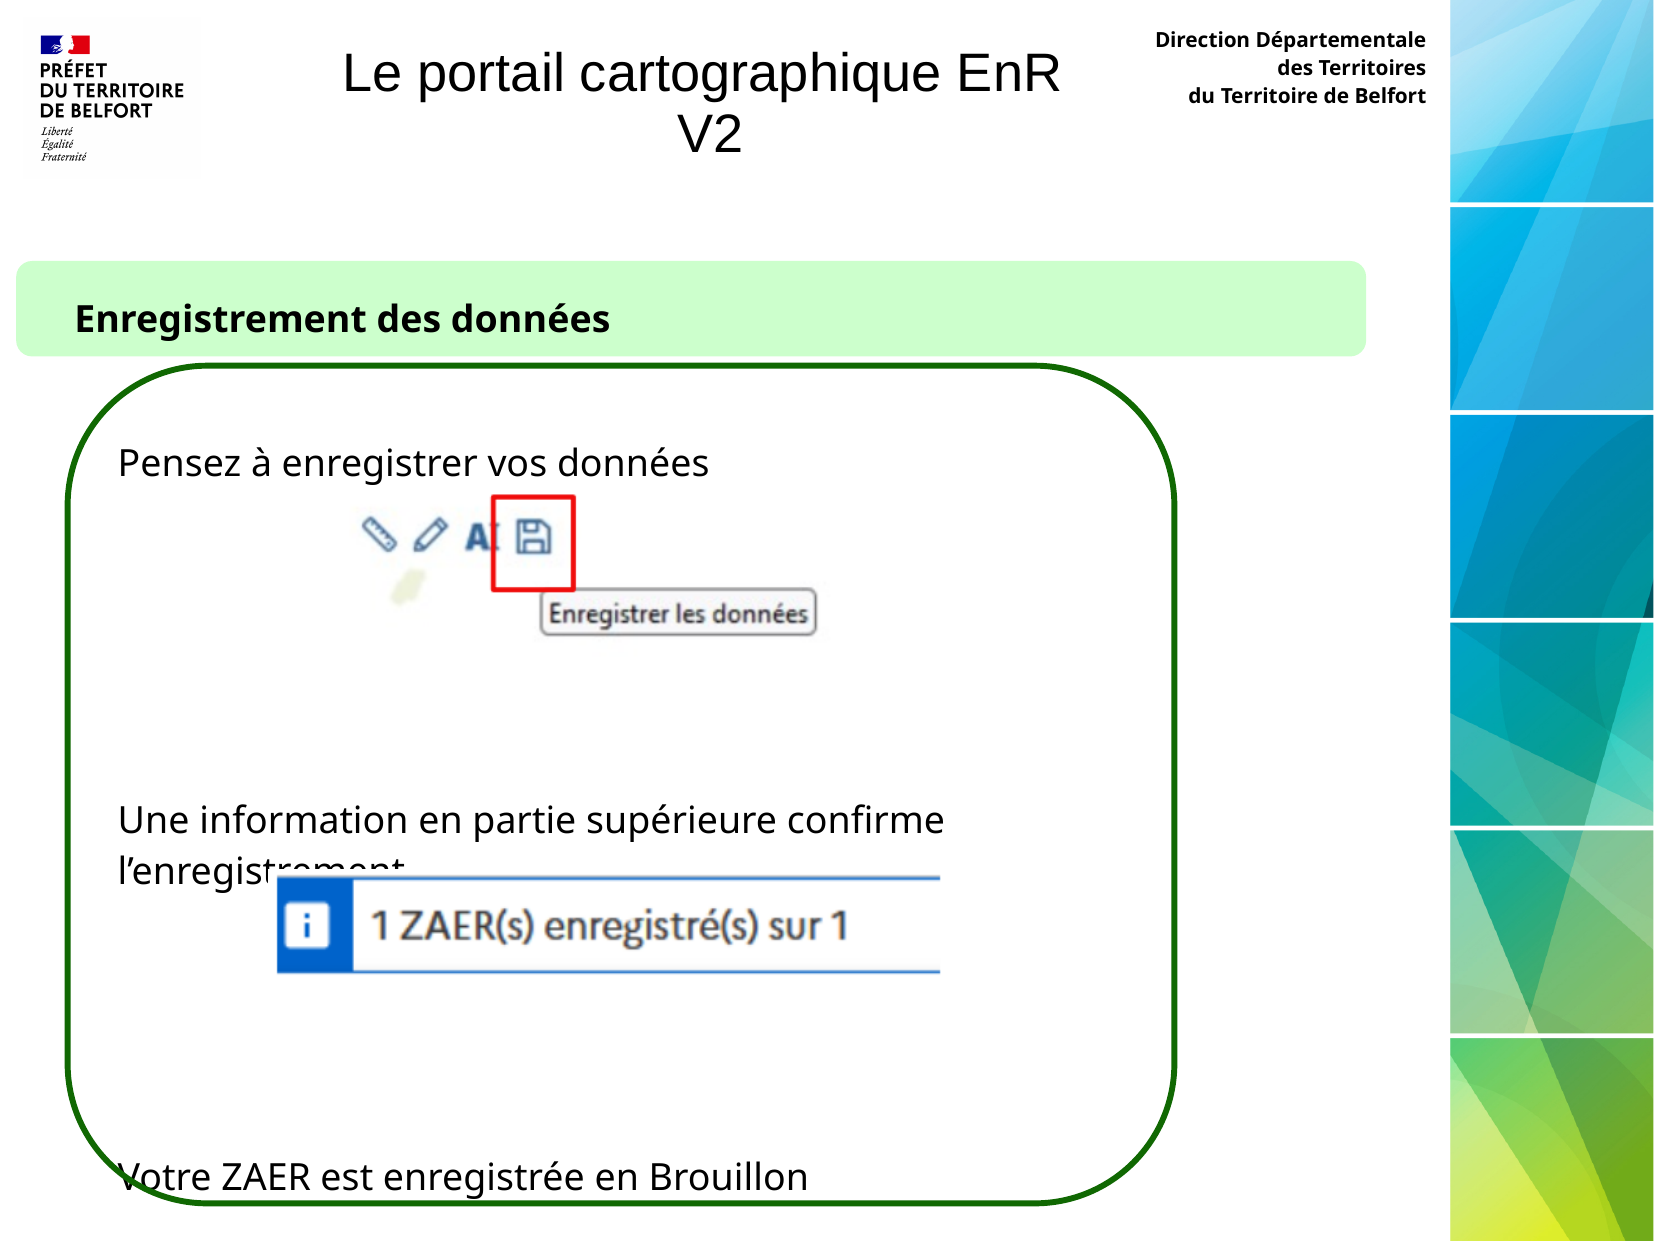

# Le portail cartographique EnR V2
Enregistrement des données
Pensez à enregistrer vos données
Une information en partie supérieure confirme
l’enregistrement
Votre ZAER est enregistrée en Brouillon